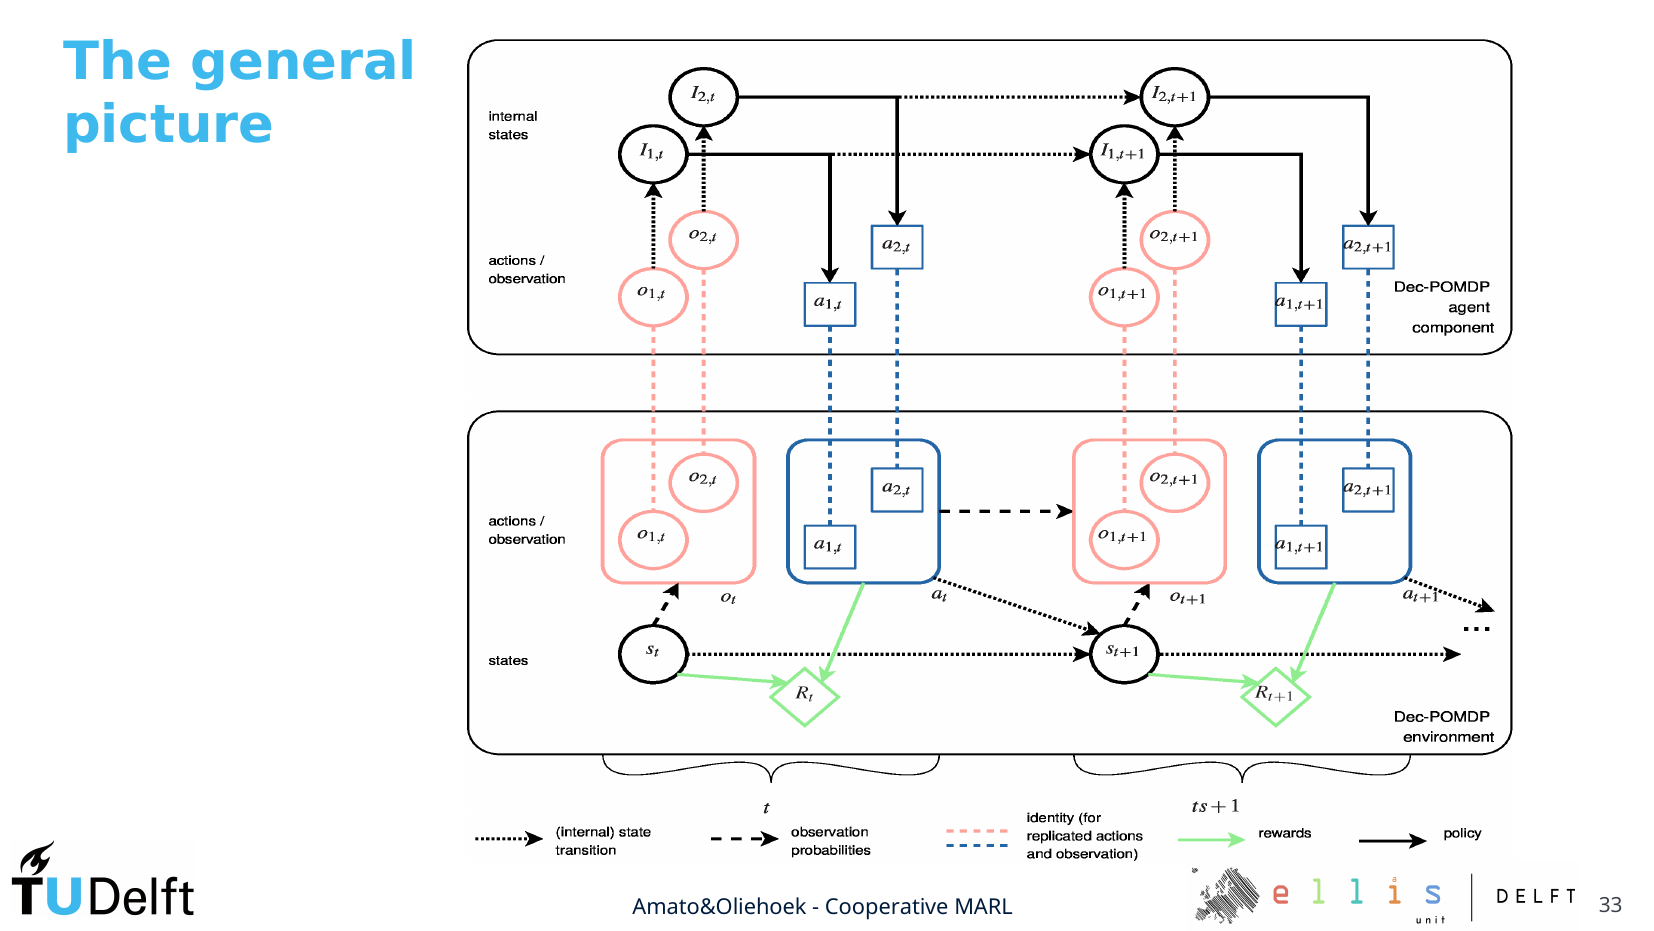

# The general picture
Amato&Oliehoek - Cooperative MARL